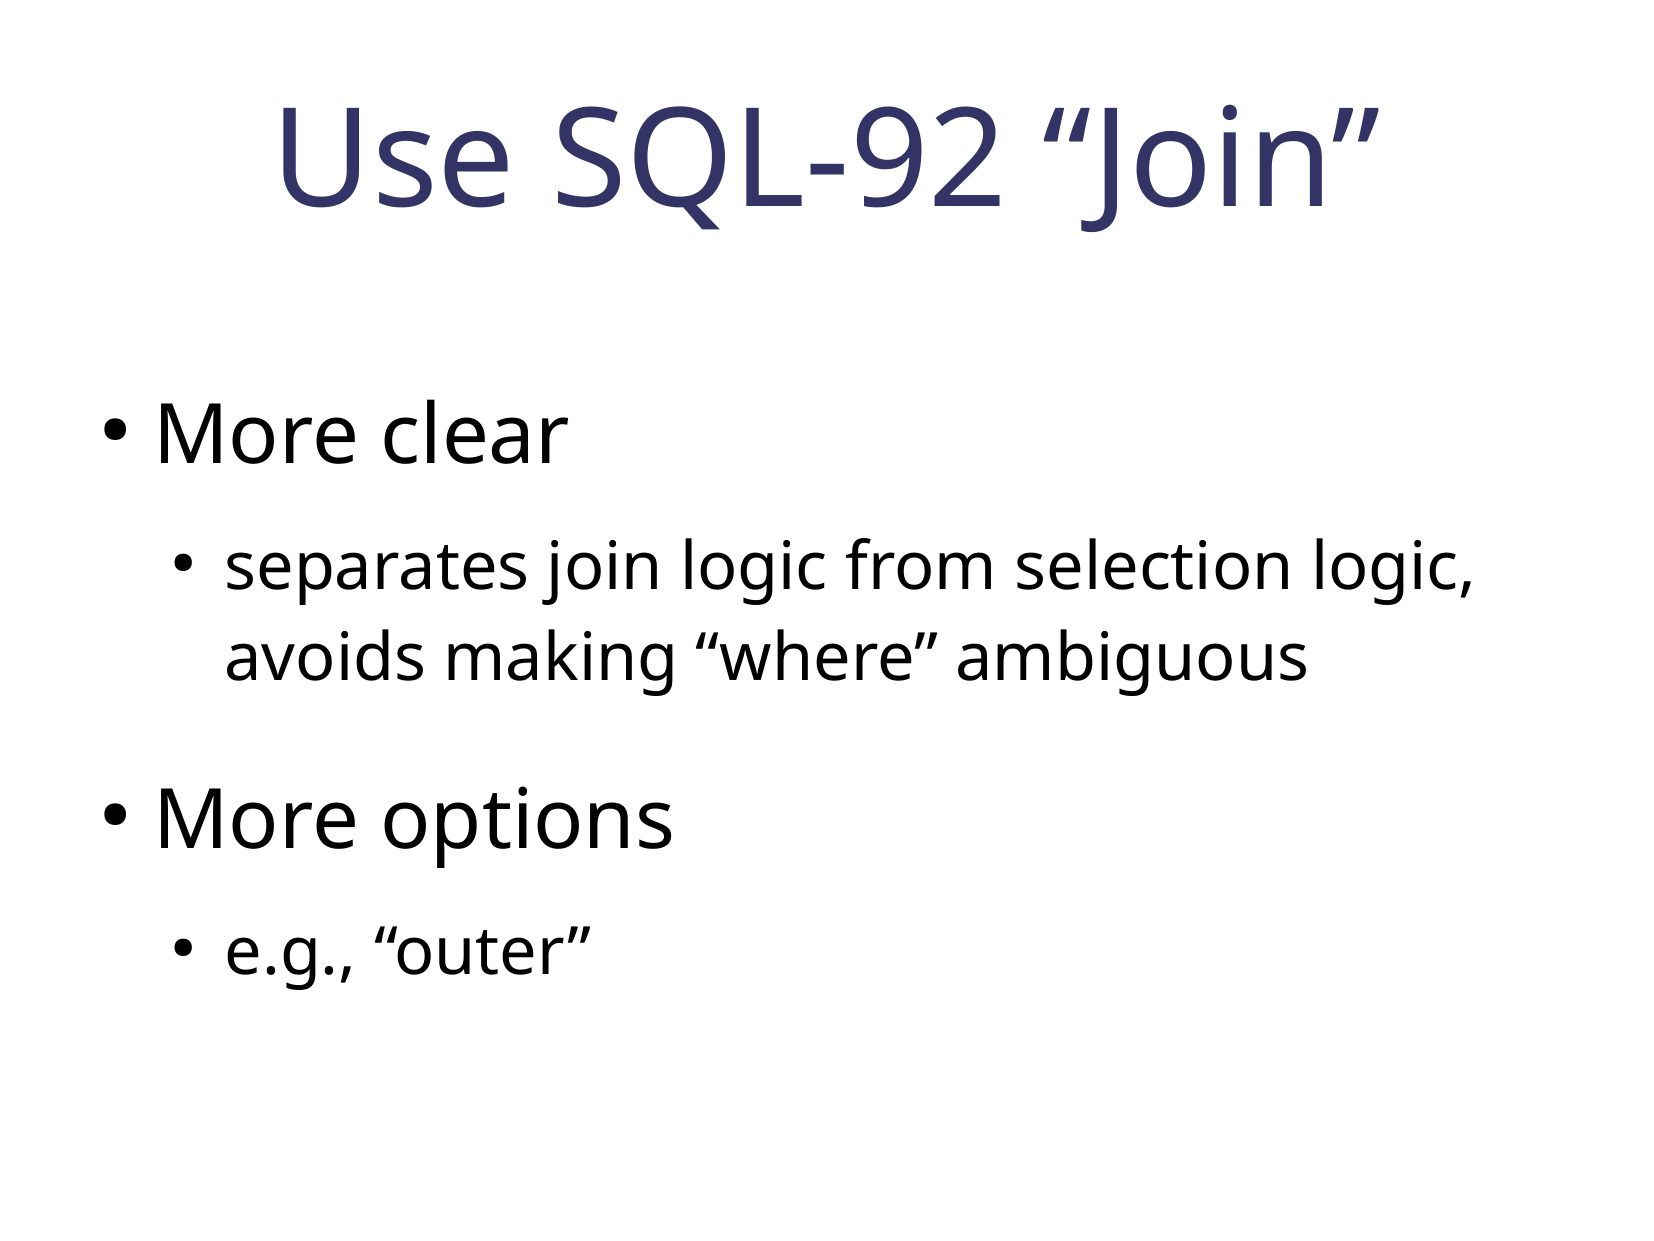

# Use SQL-92 “Join”
More clear
separates join logic from selection logic, avoids making “where” ambiguous
More options
e.g., “outer”